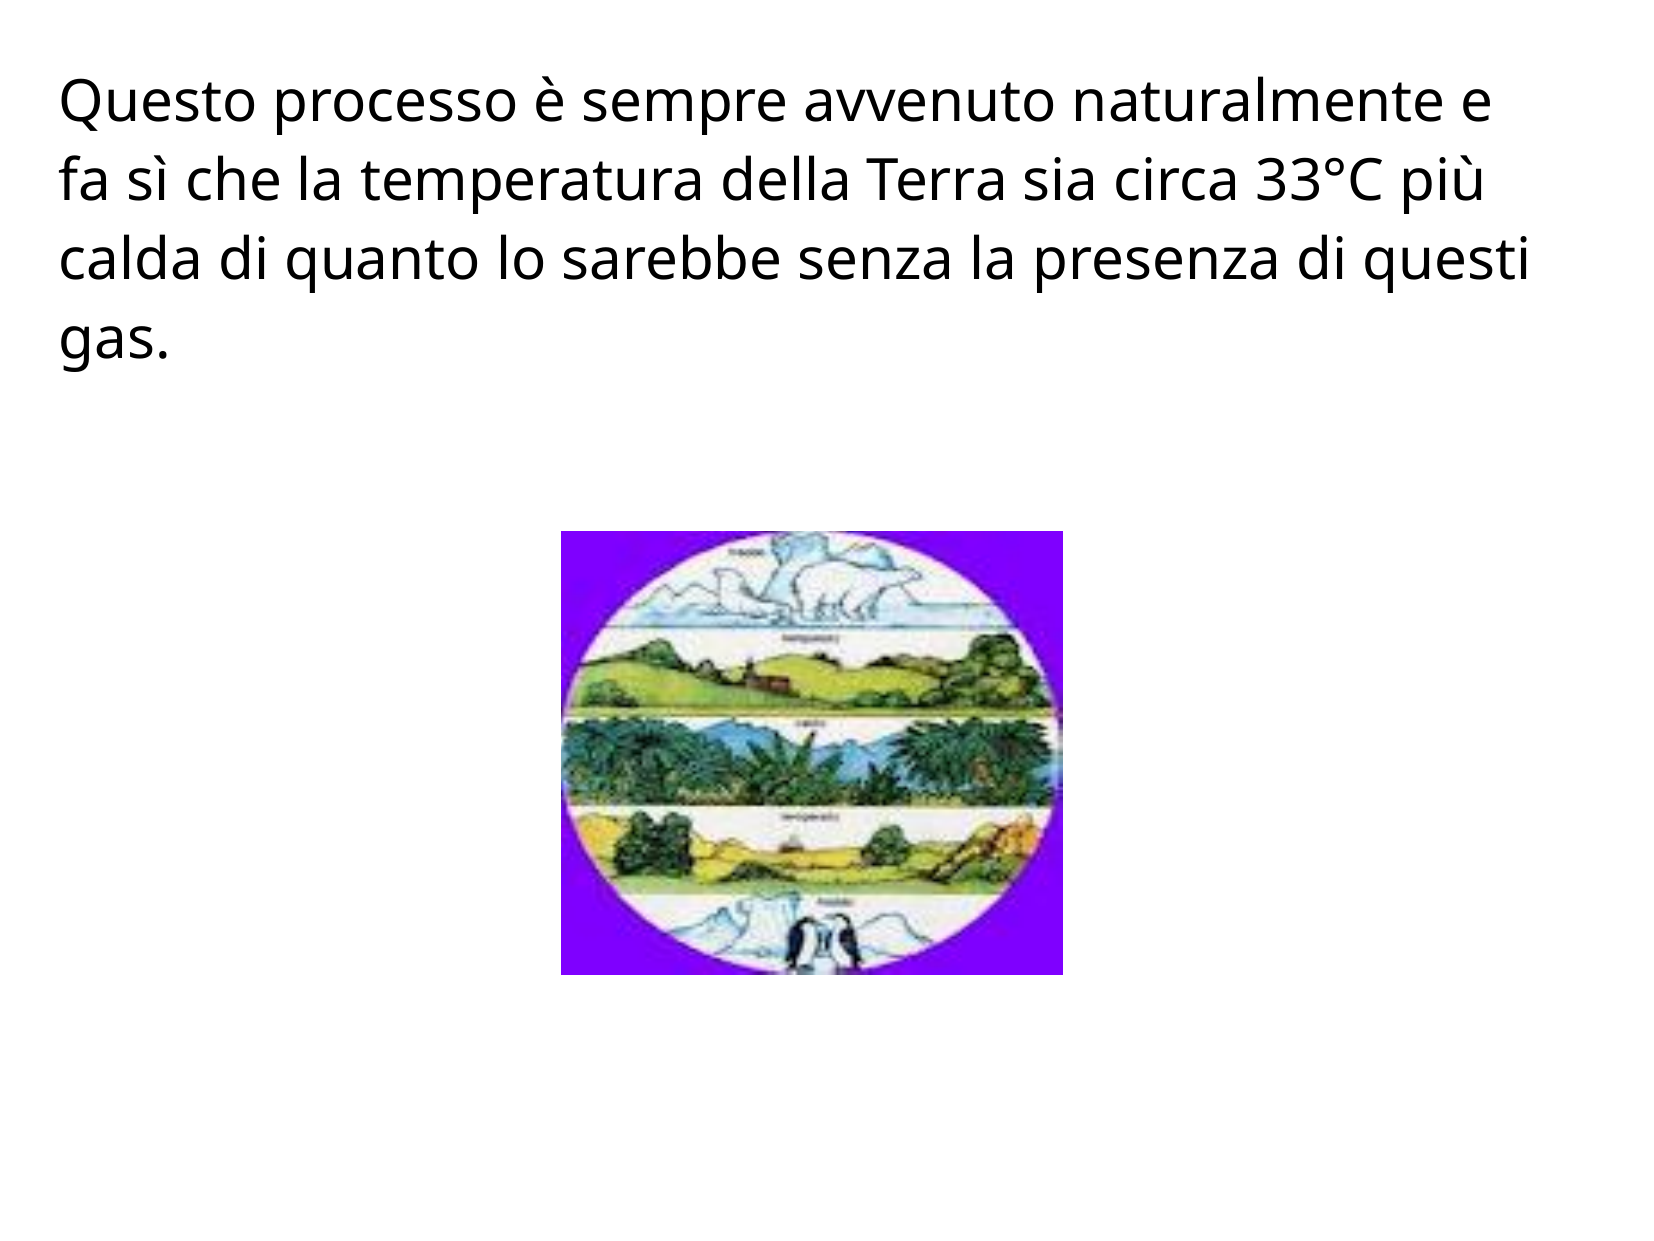

# Questo processo è sempre avvenuto naturalmente e fa sì che la temperatura della Terra sia circa 33°C più calda di quanto lo sarebbe senza la presenza di questi gas.